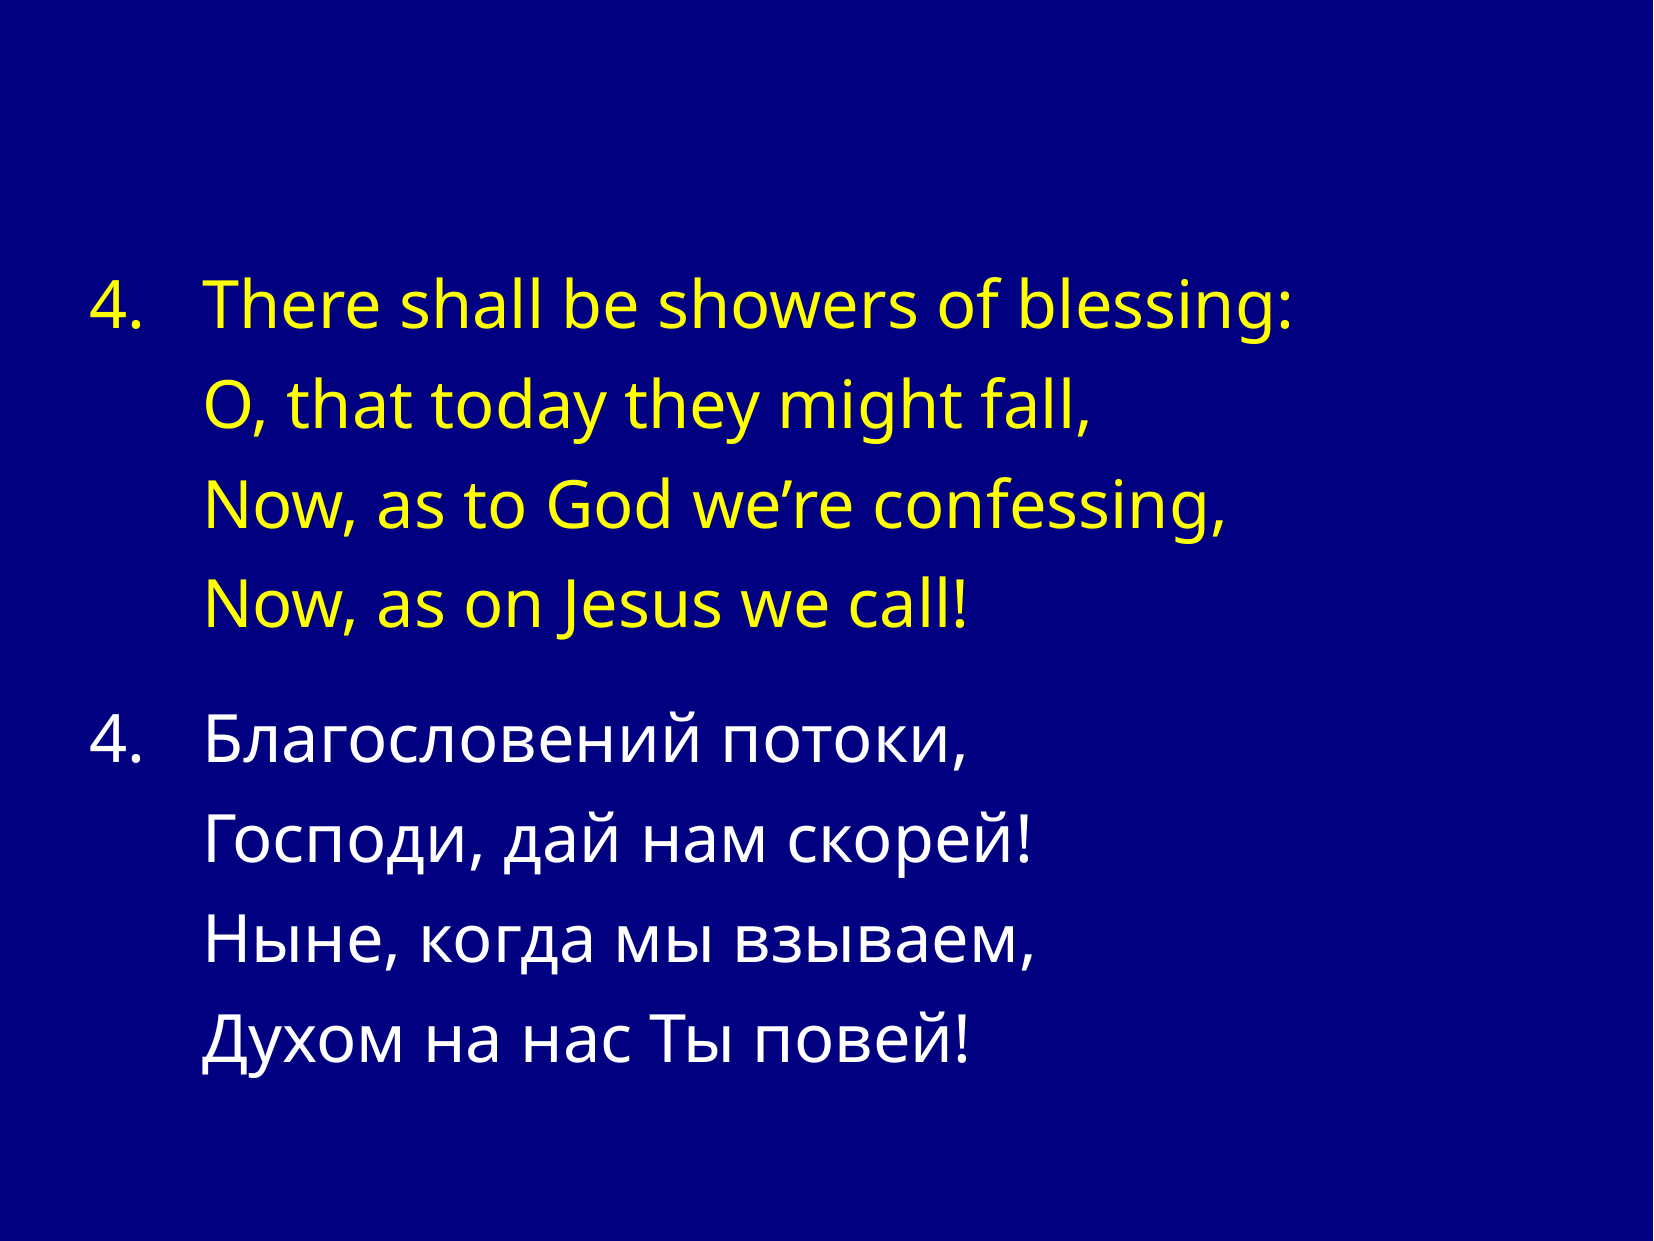

4.	There shall be showers of blessing:
	O, that today they might fall,
	Now, as to God we’re confessing,
	Now, as on Jesus we call!
4.	Благословений потоки,
	Господи, дай нам скорей!
	Ныне, когда мы взываем,
	Духом на нас Ты повей!